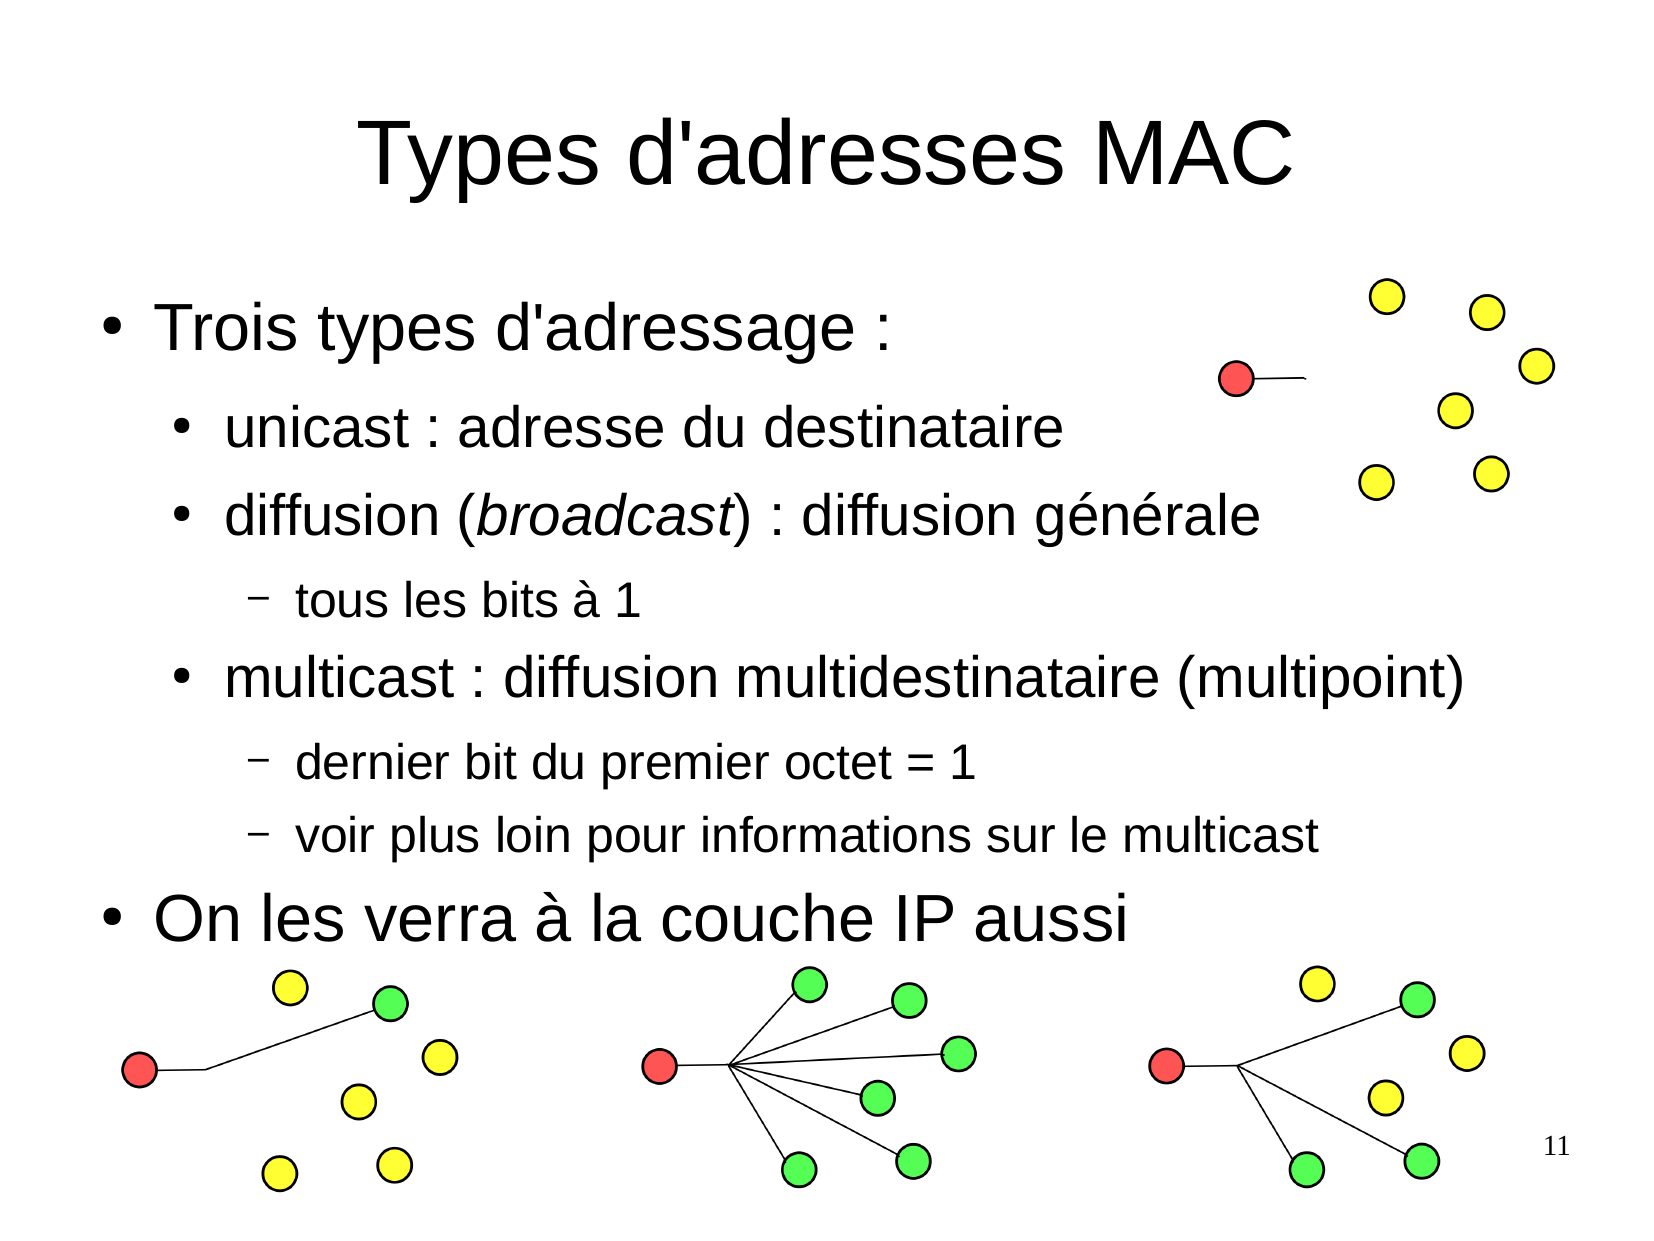

# Types d'adresses MAC
Trois types d'adressage :
unicast : adresse du destinataire
diffusion (broadcast) : diffusion générale
tous les bits à 1
multicast : diffusion multidestinataire (multipoint)
dernier bit du premier octet = 1
voir plus loin pour informations sur le multicast
On les verra à la couche IP aussi
11